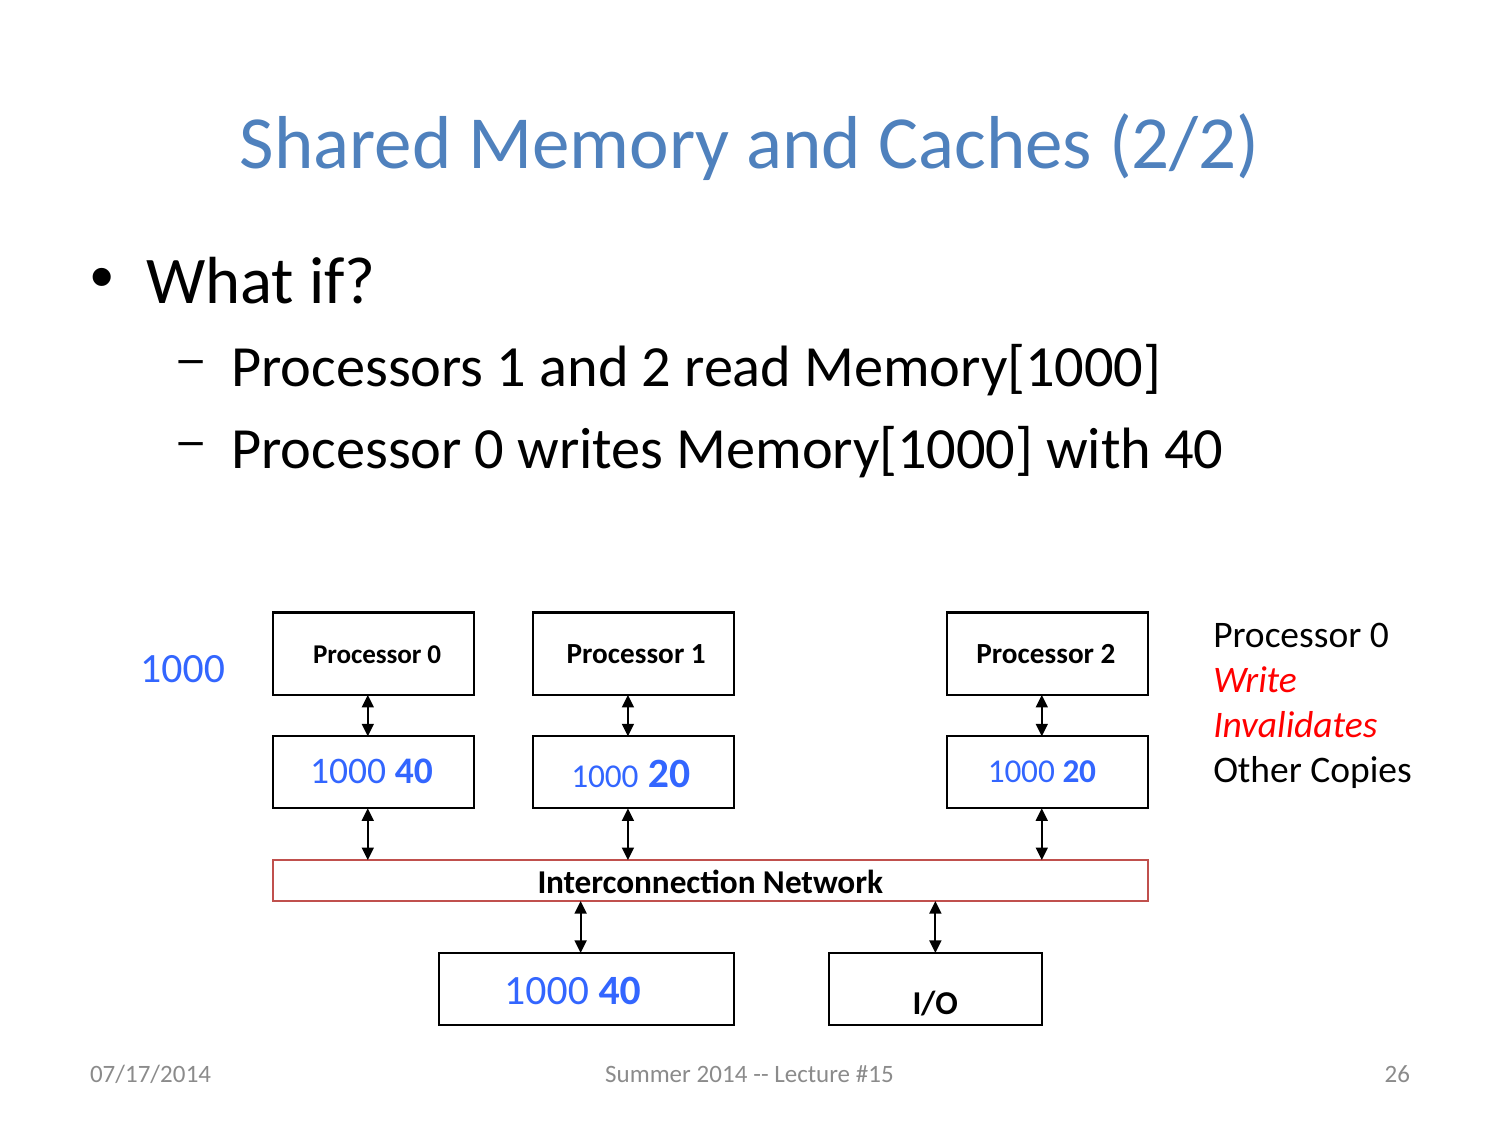

# Shared Memory and Caches (2/2)
What if?
Processors 1 and 2 read Memory[1000]
Processor 0 writes Memory[1000] with 40
Processor 0
Write
Invalidates
Other Copies
Processor 1
Processor 2
Processor 0
Cache
Cache
Cache
Interconnection Network
Memory
I/O
1000
1000 40
1000 20
1000 20
1000 40
07/17/2014
Summer 2014 -- Lecture #15